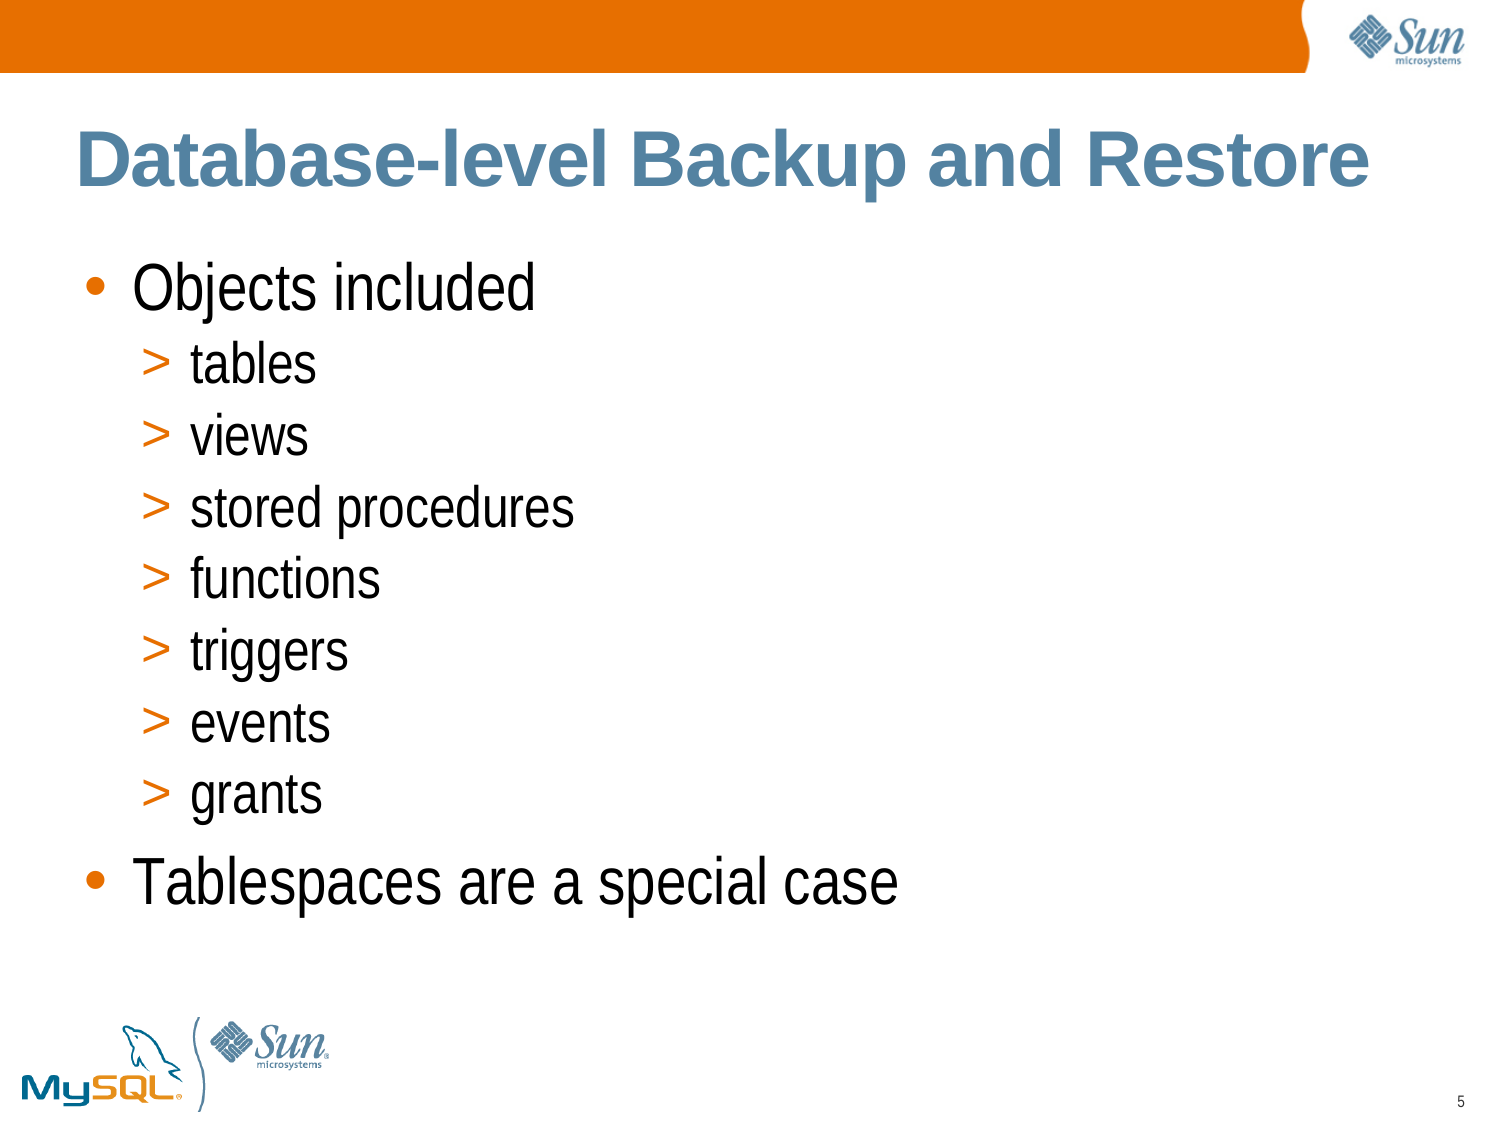

# Database-level Backup and Restore
Objects included
tables
views
stored procedures
functions
triggers
events
grants
Tablespaces are a special case